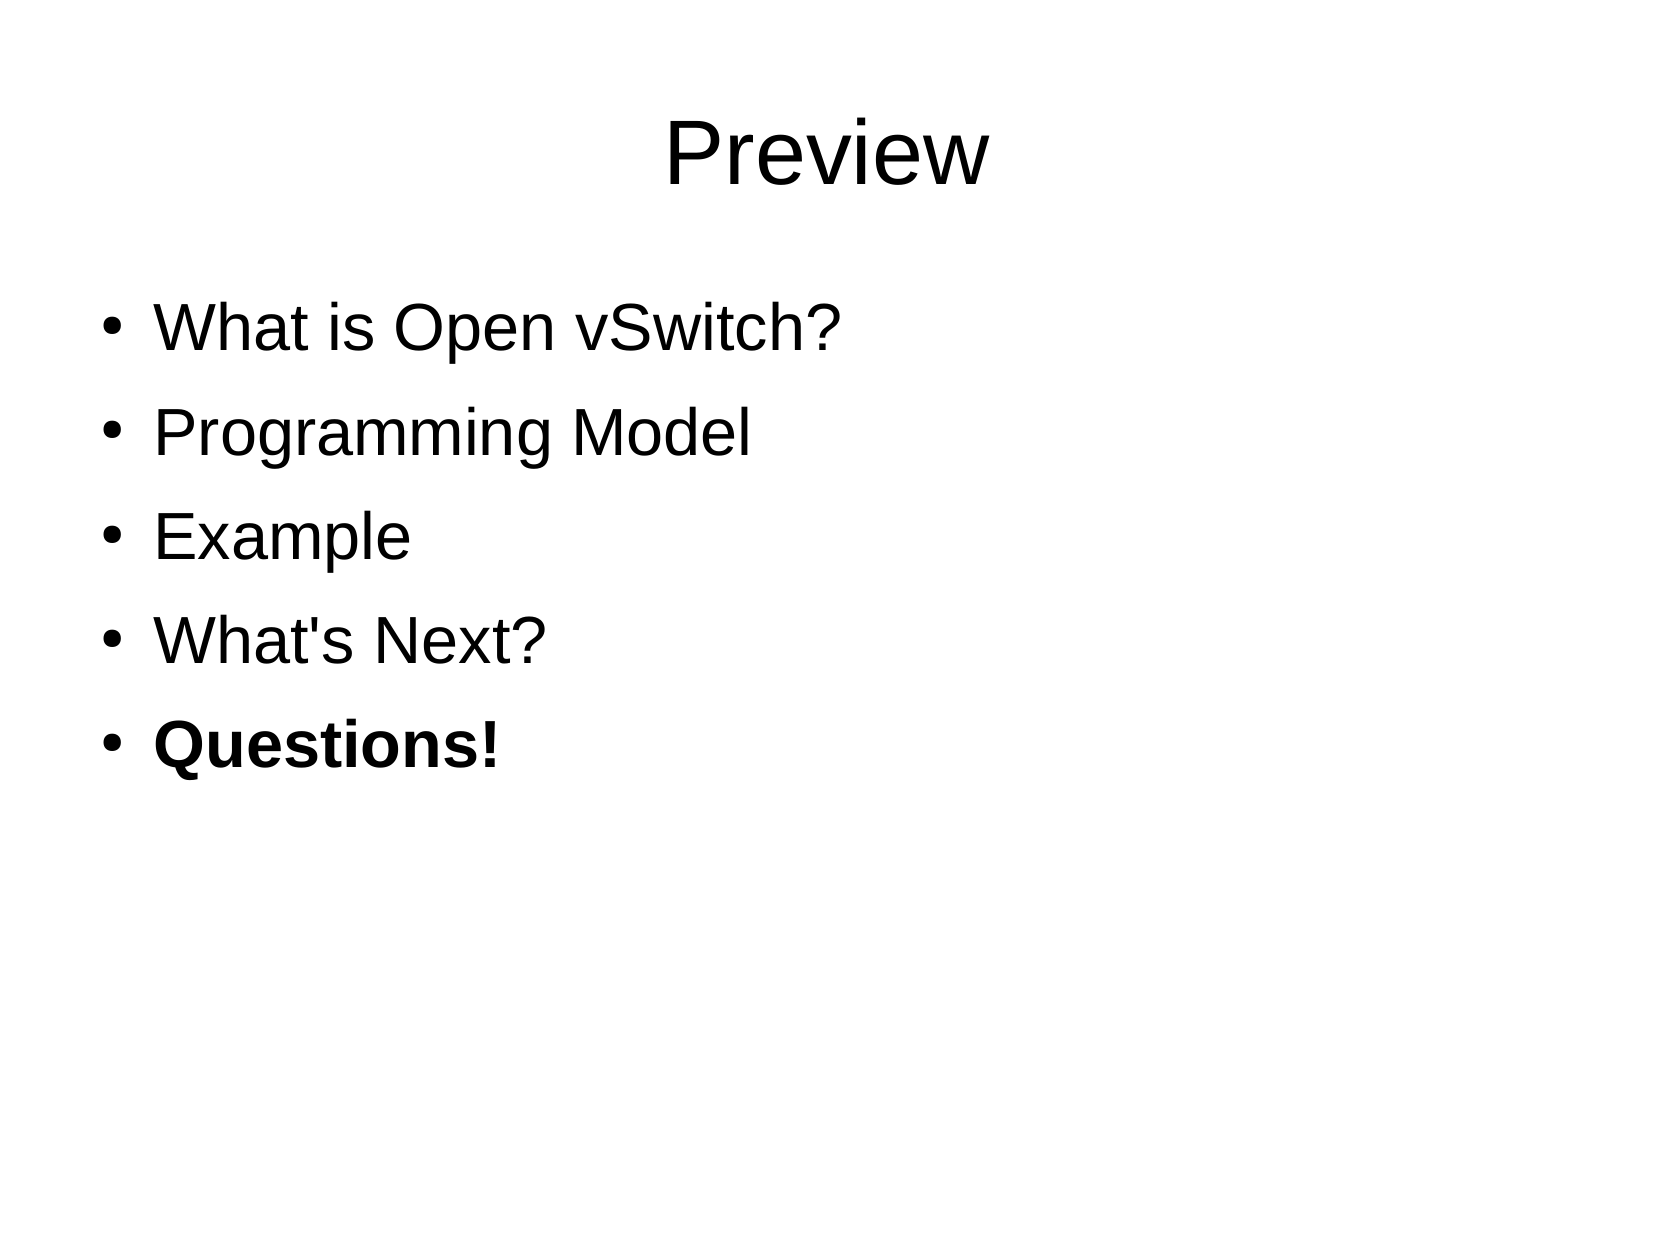

# Preview
What is Open vSwitch?
Programming Model
Example
What's Next?
Questions!